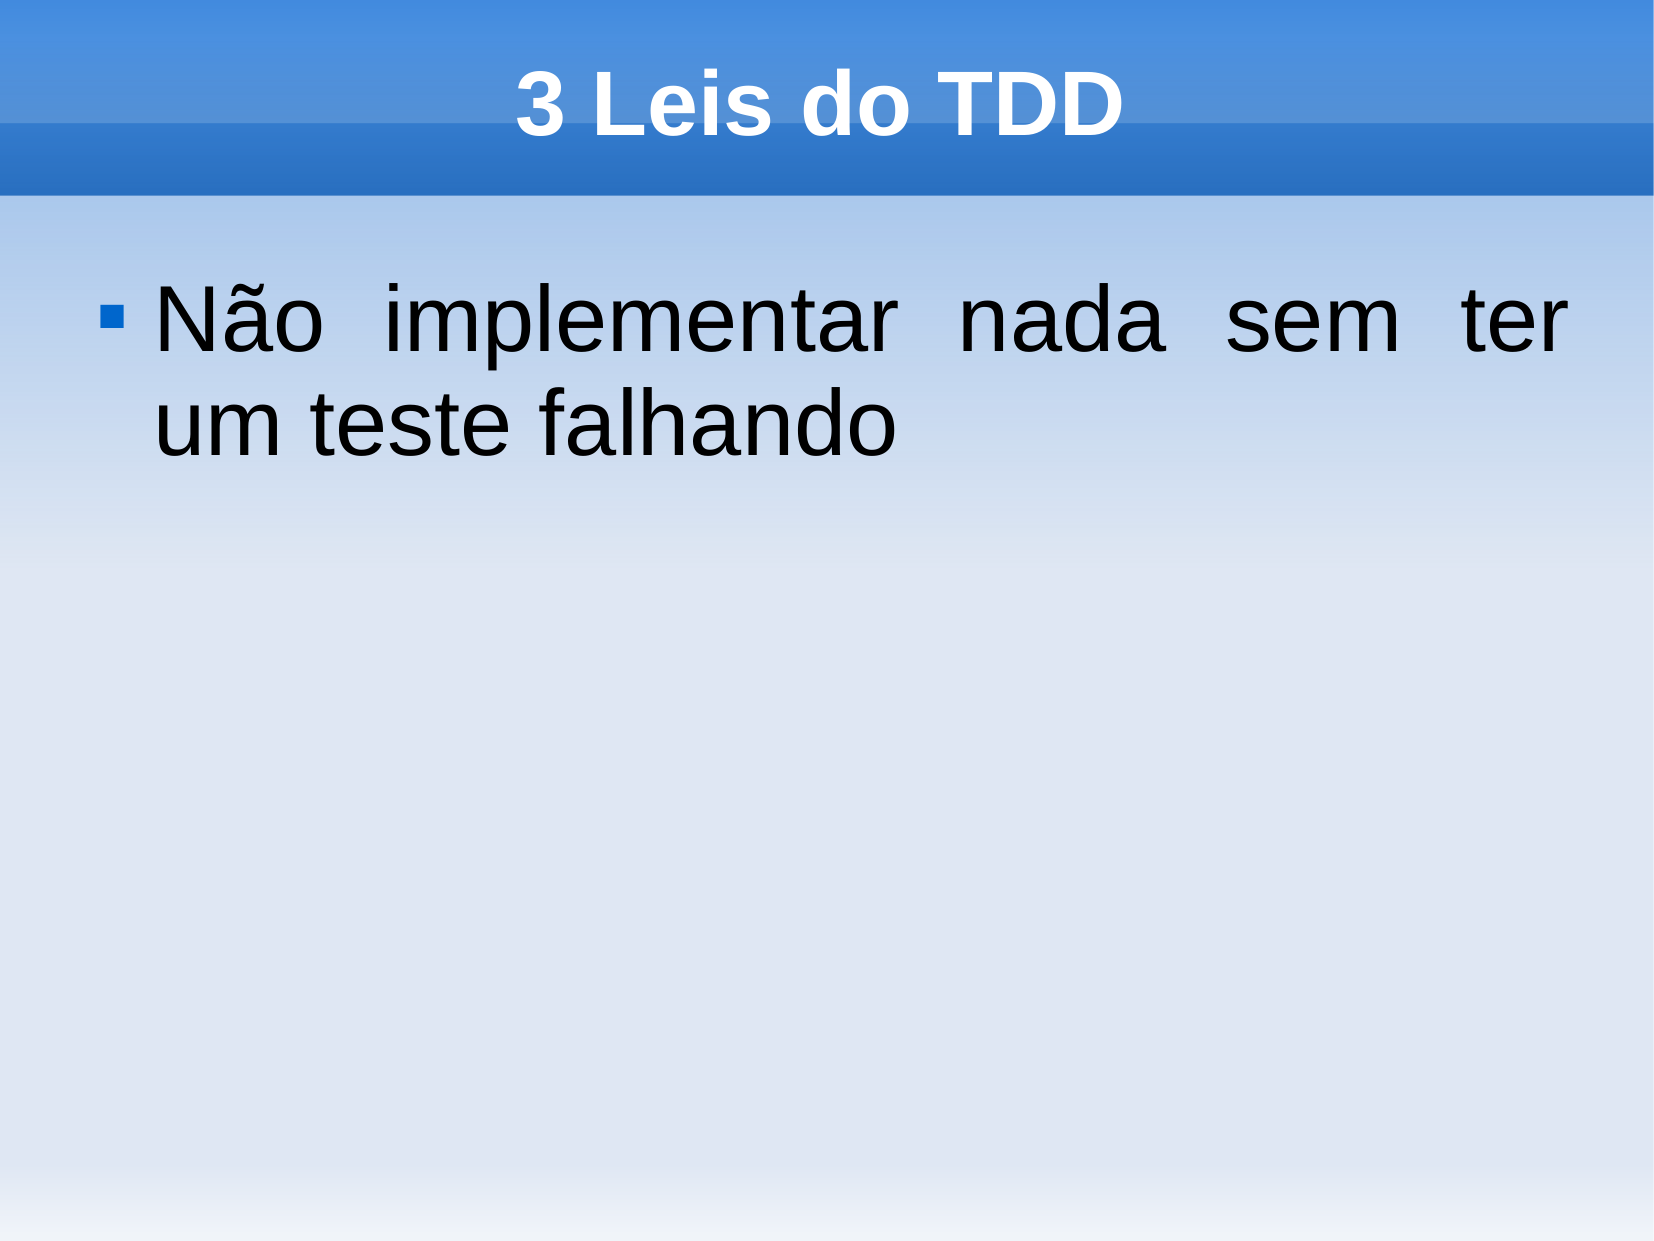

# 3 Leis do TDD
Não implementar nada sem ter um teste falhando